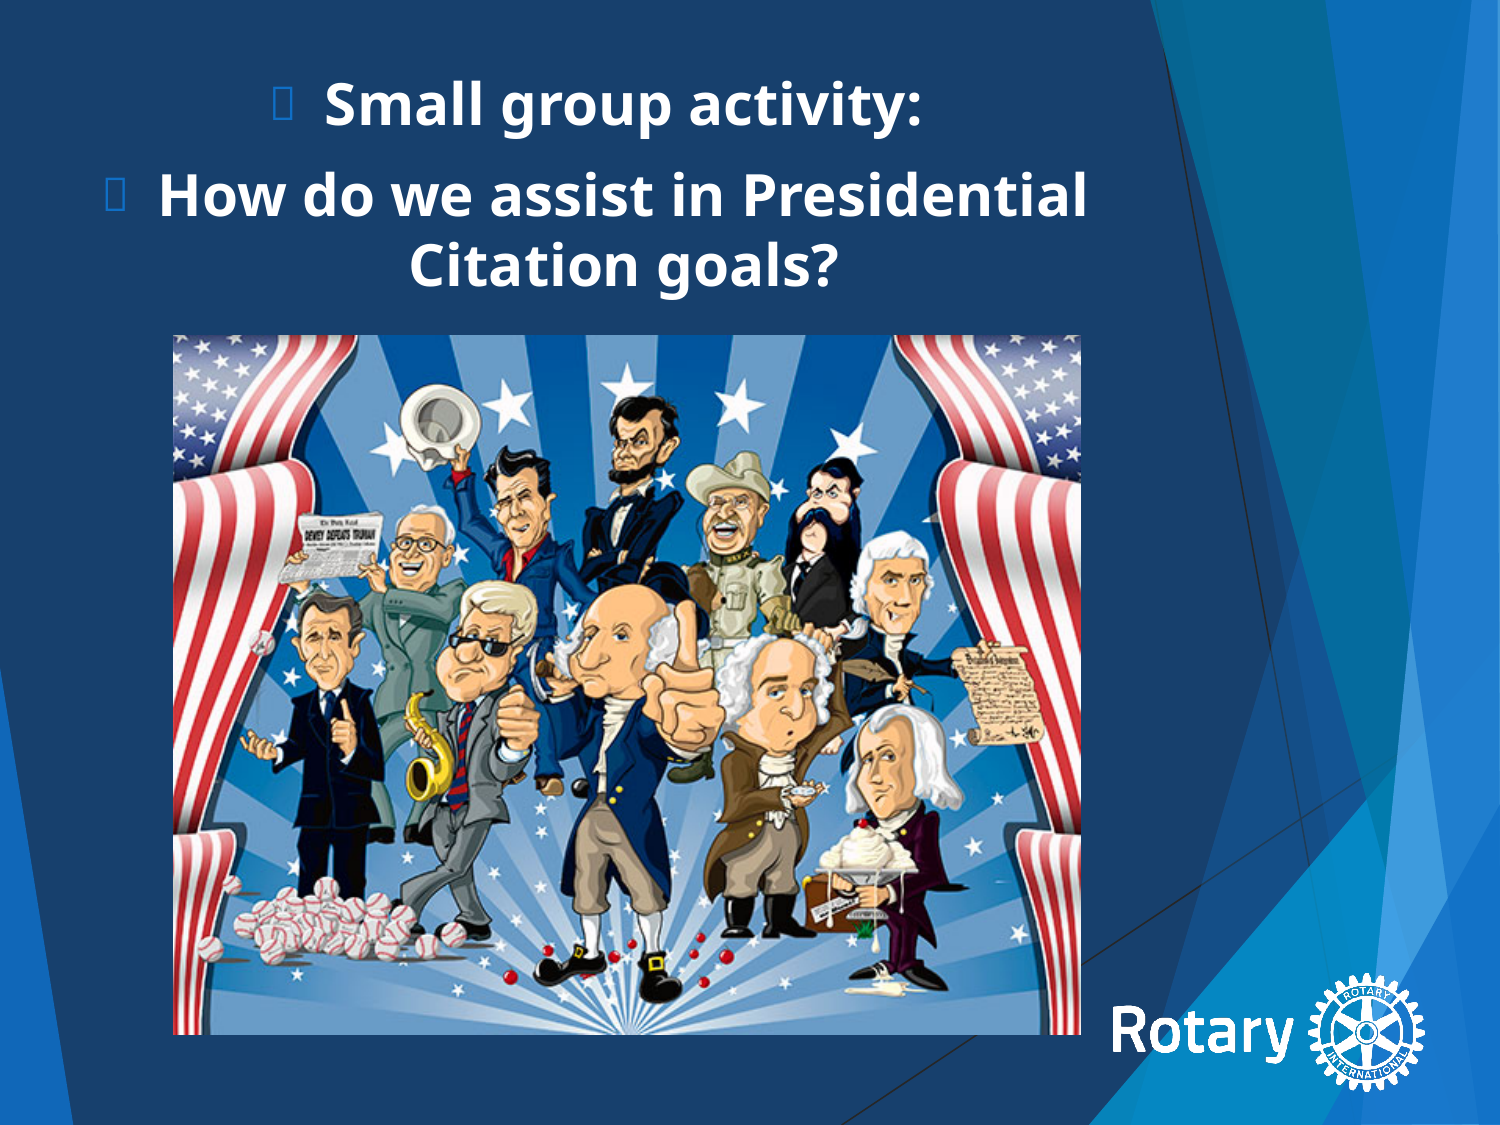

# Small group activity:
How do we assist in Presidential Citation goals?